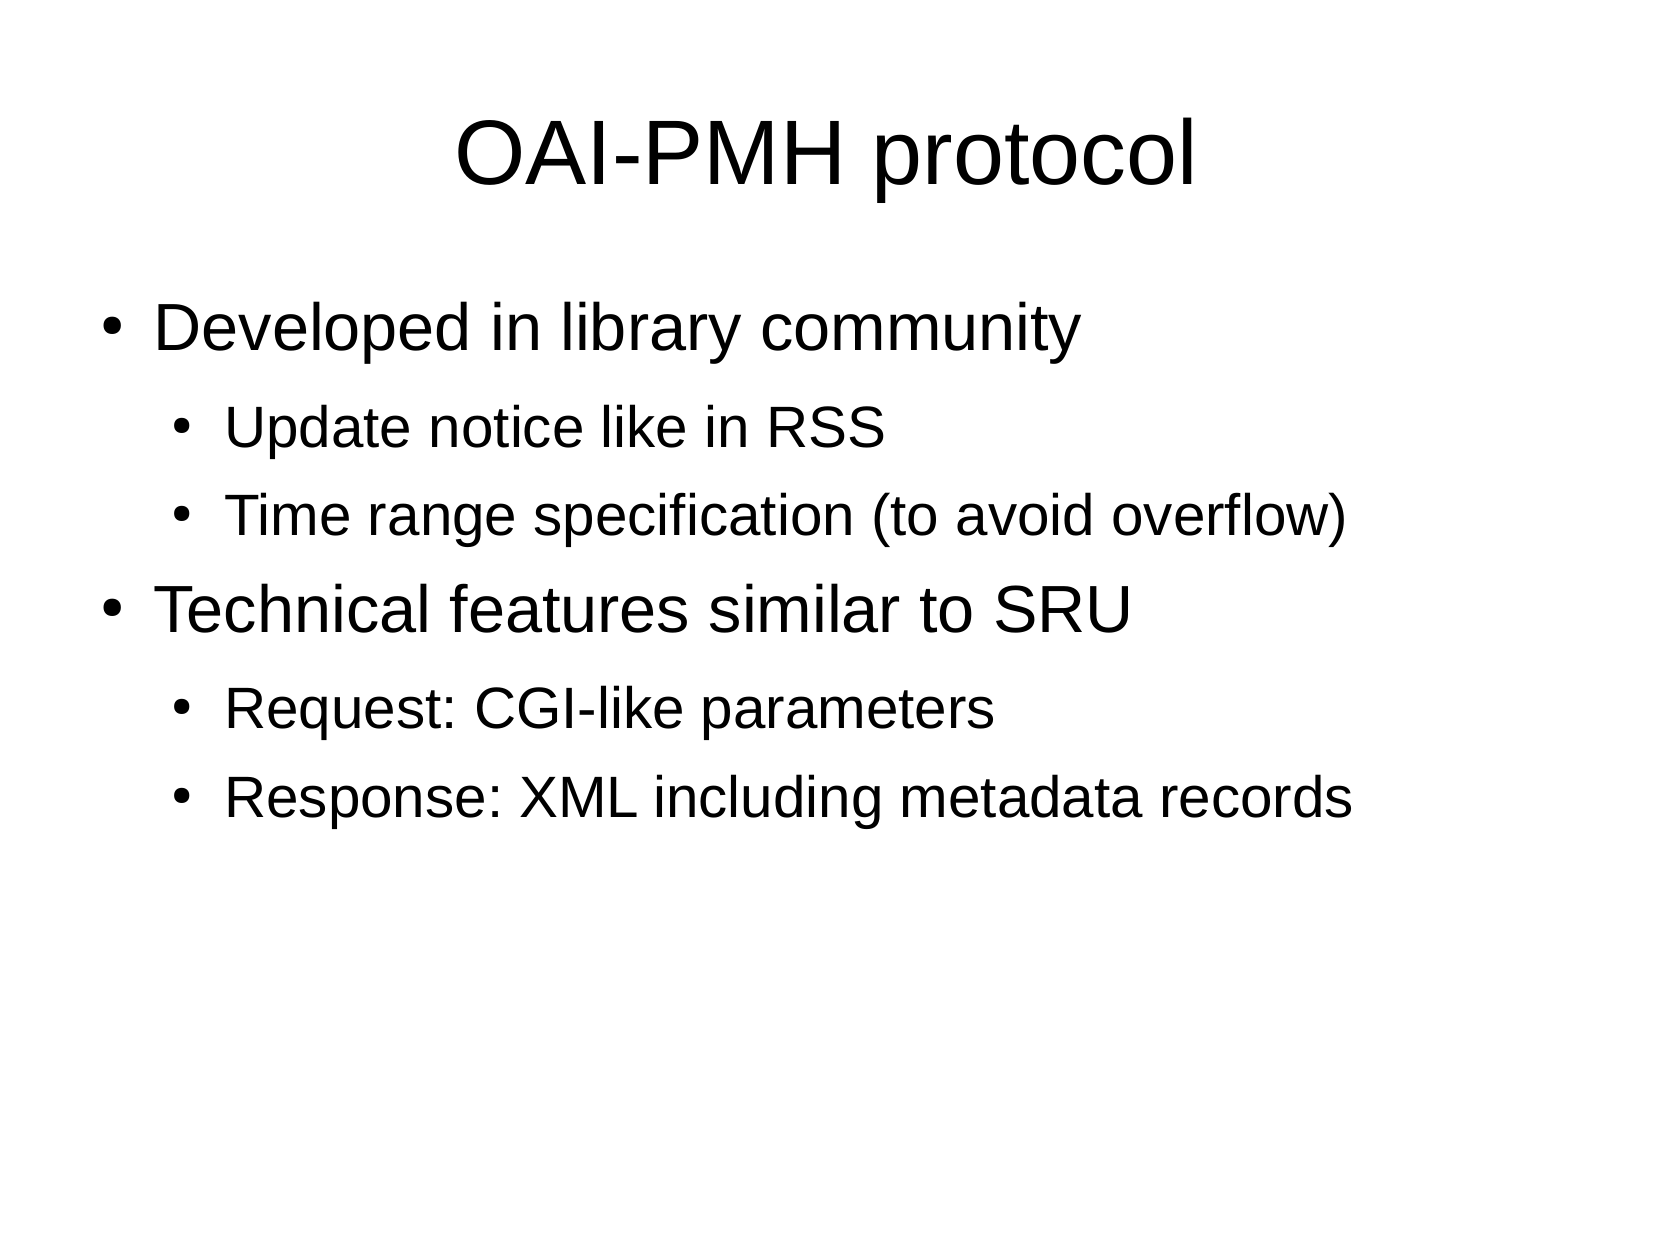

# OAI-PMH protocol
Developed in library community
Update notice like in RSS
Time range specification (to avoid overflow)
Technical features similar to SRU
Request: CGI-like parameters
Response: XML including metadata records